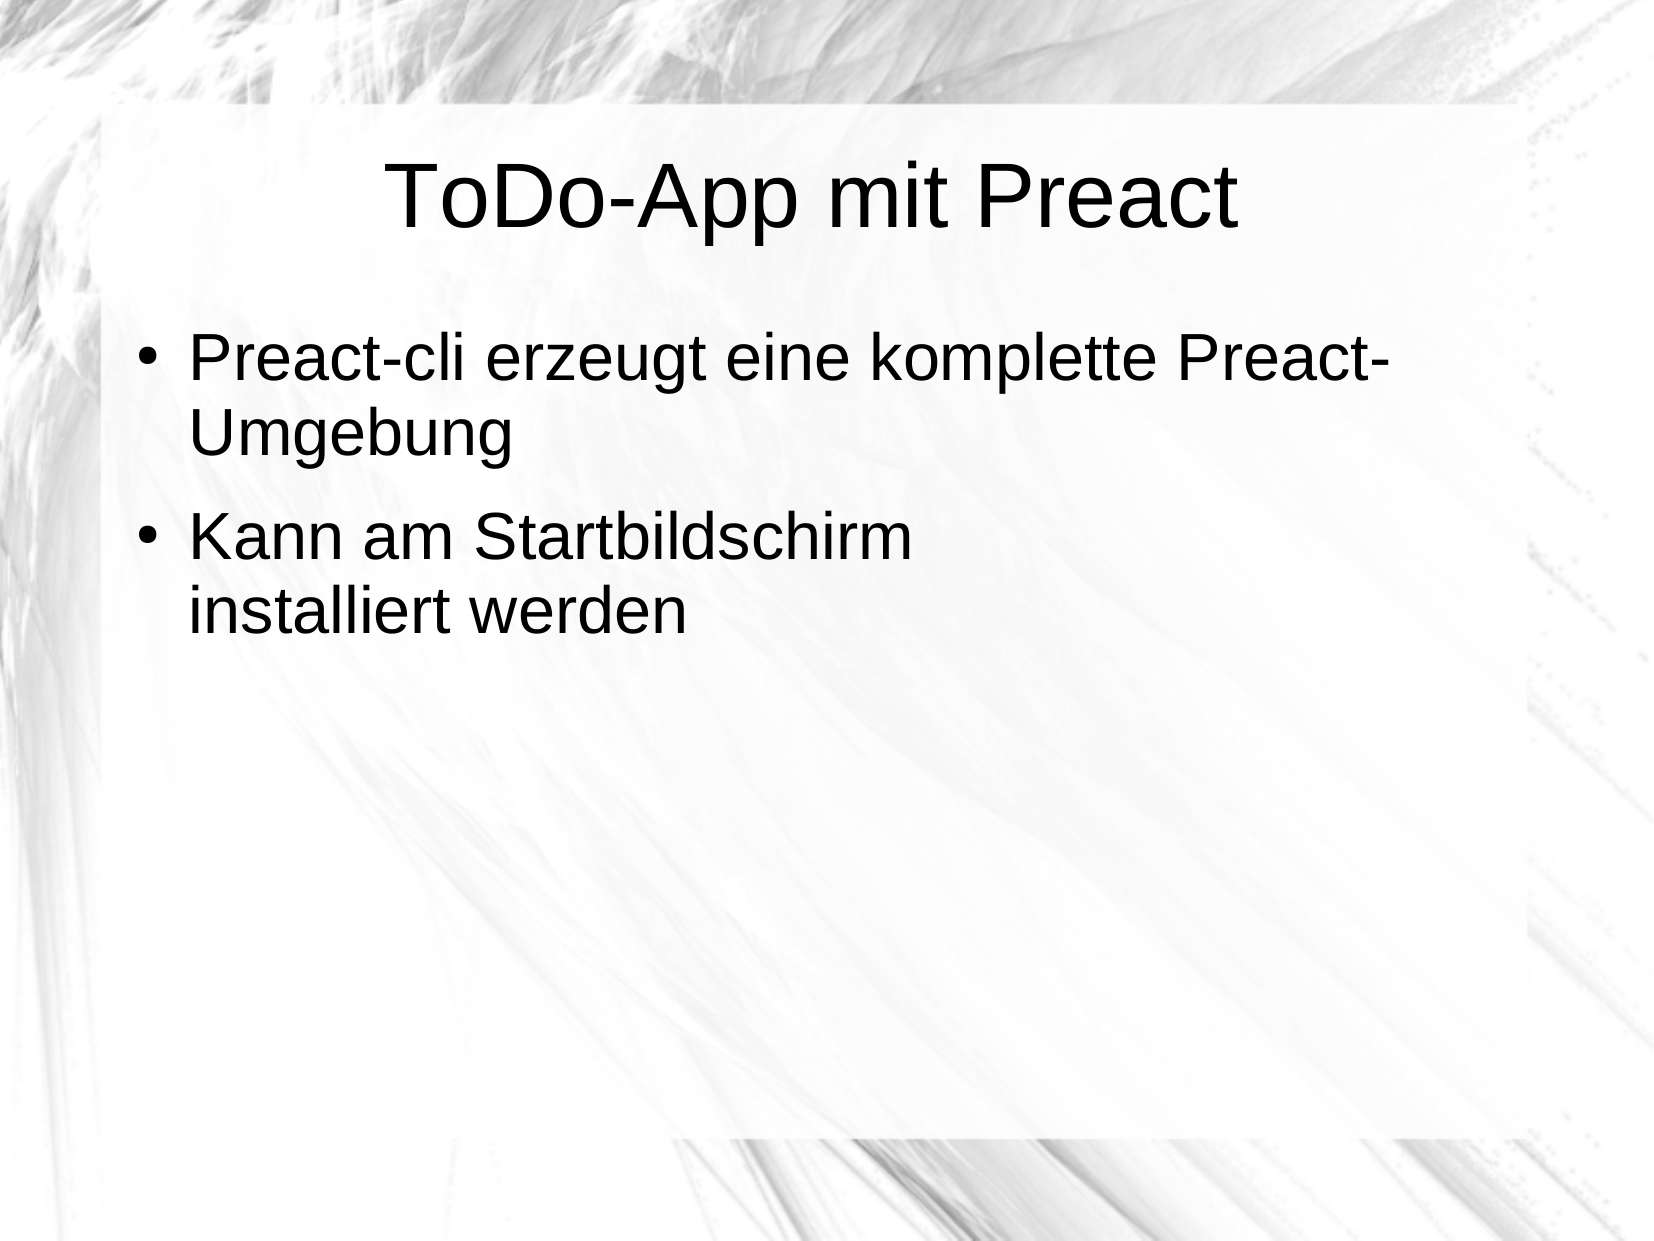

# ToDo-App mit Preact
Preact-cli erzeugt eine komplette Preact-Umgebung
Kann am Startbildschirm
installiert werden